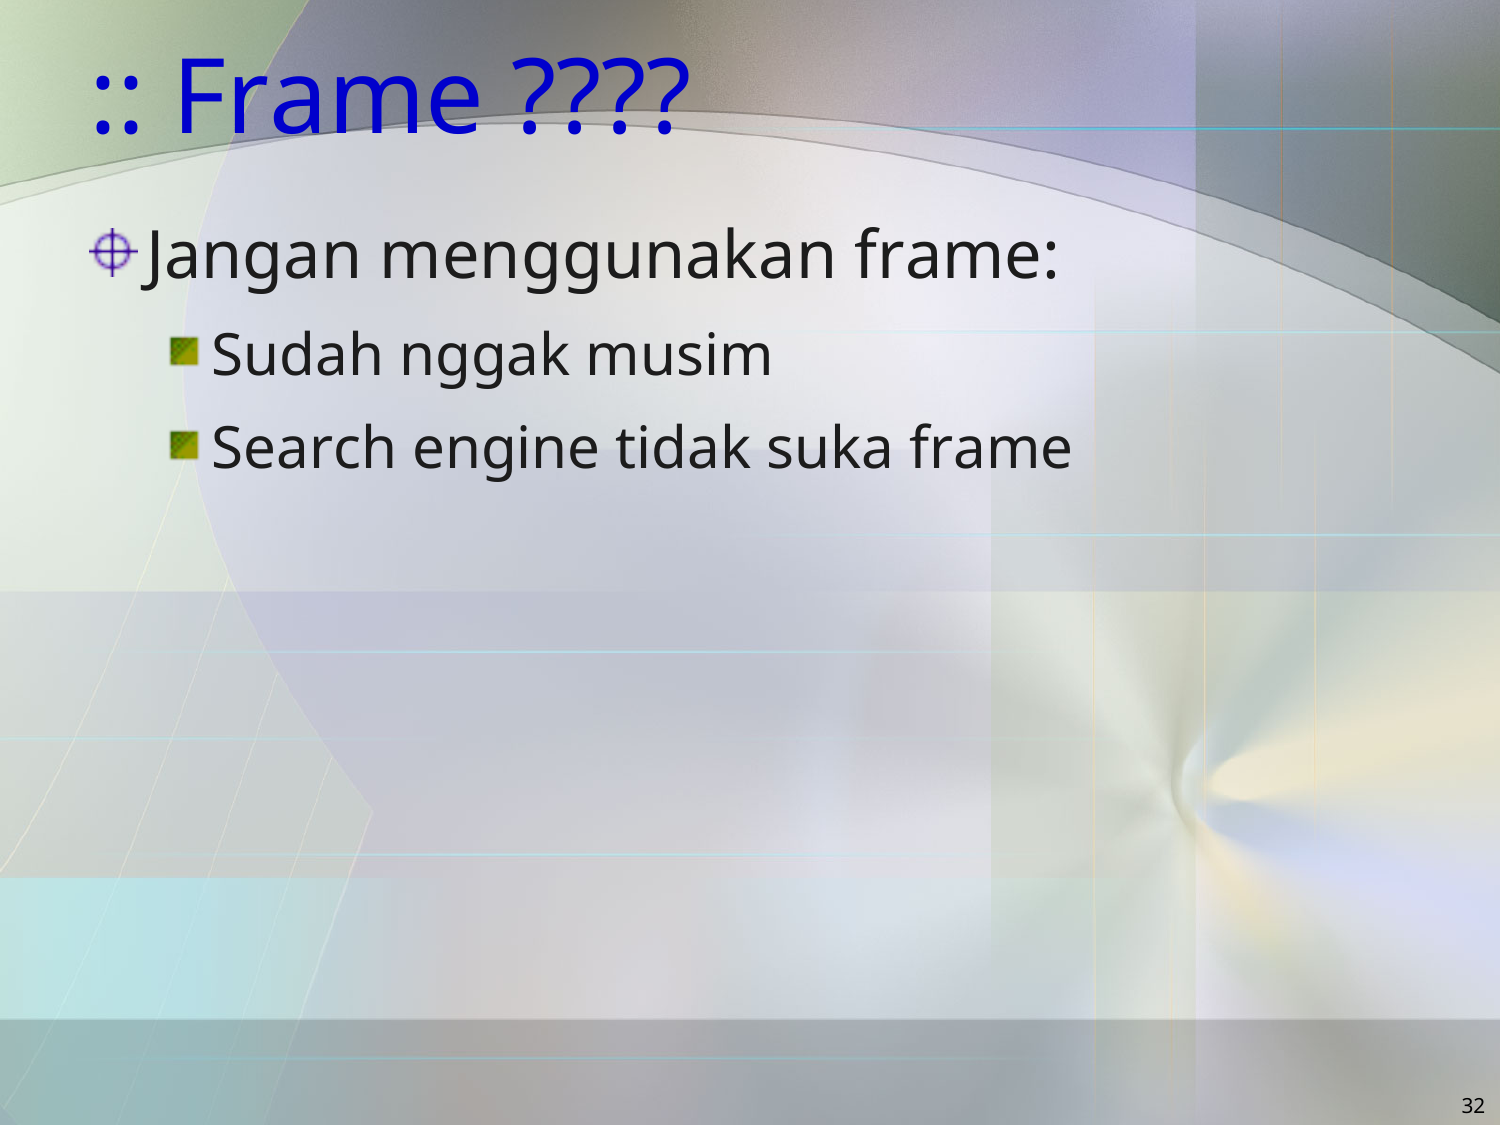

# :: Frame ????
Jangan menggunakan frame:
Sudah nggak musim
Search engine tidak suka frame
32